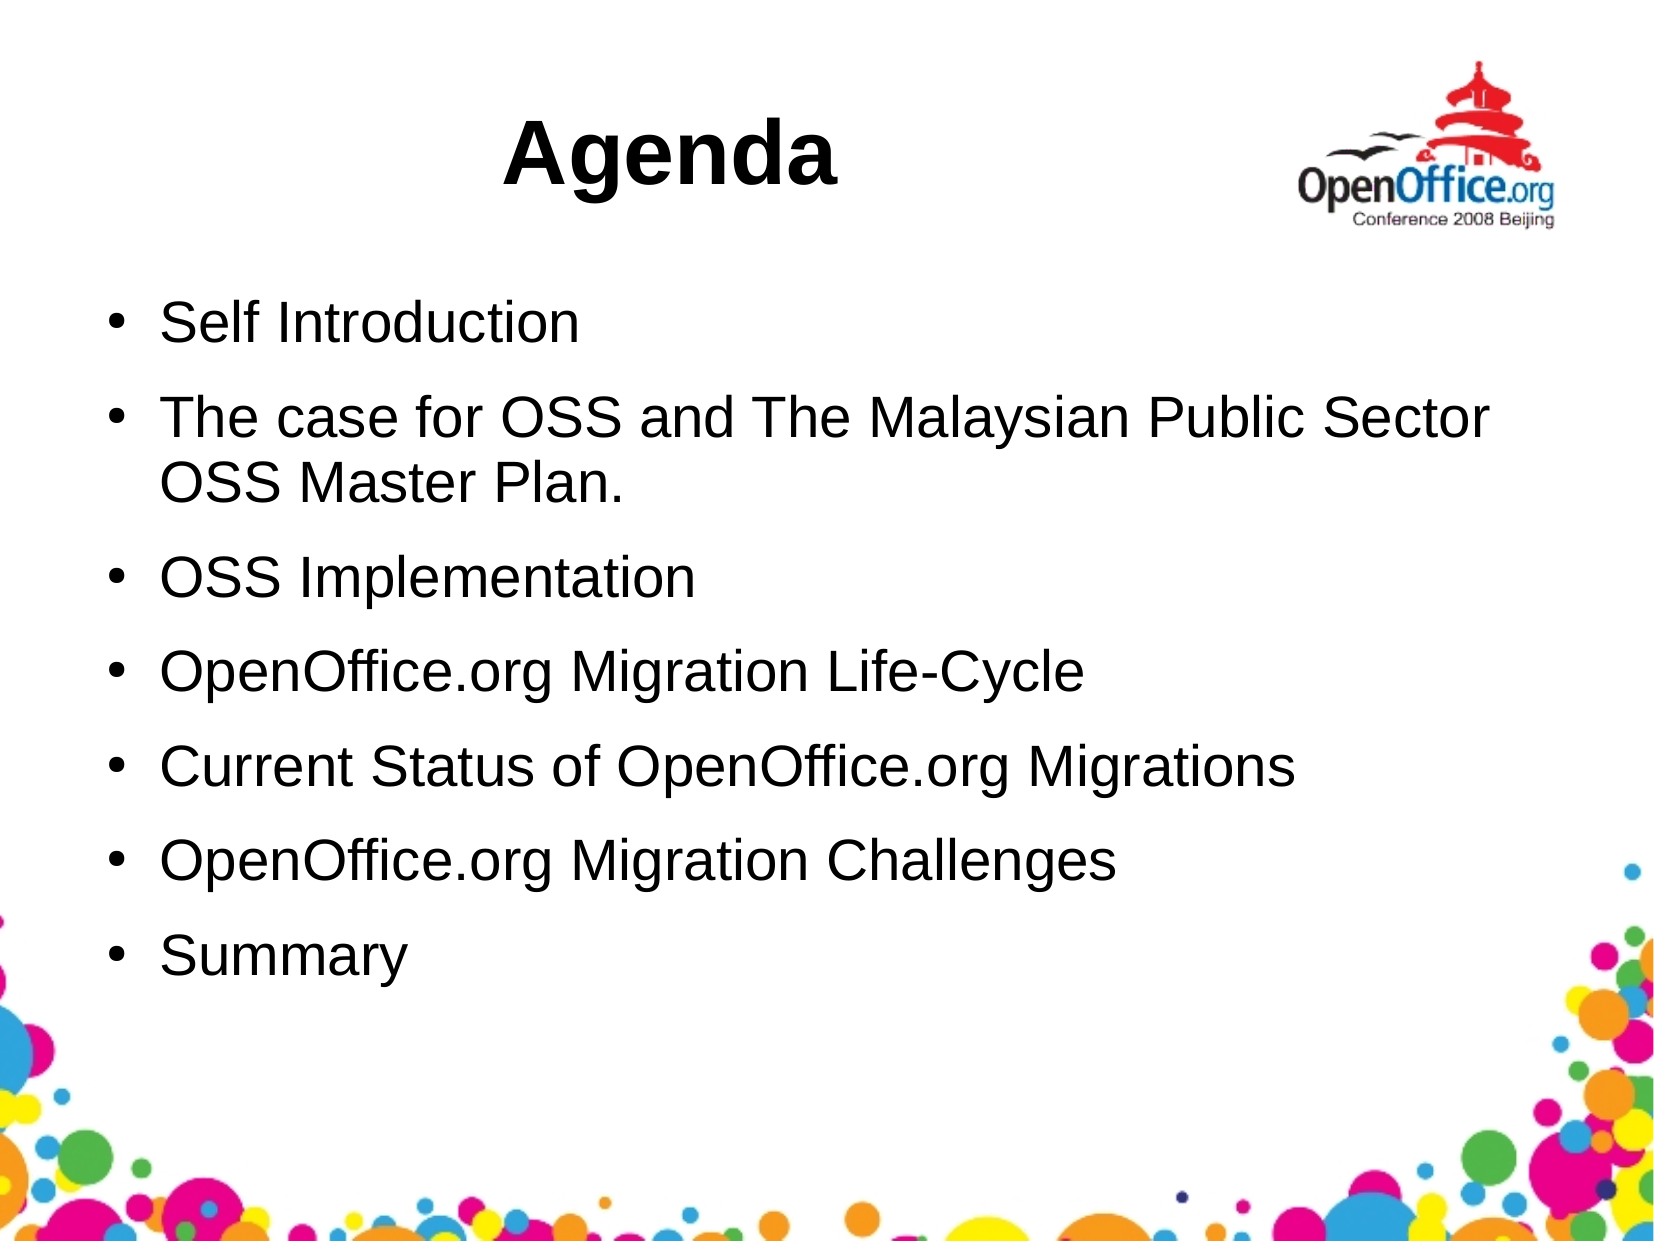

# Agenda
Self Introduction
The case for OSS and The Malaysian Public Sector OSS Master Plan.
OSS Implementation
OpenOffice.org Migration Life-Cycle
Current Status of OpenOffice.org Migrations
OpenOffice.org Migration Challenges
Summary